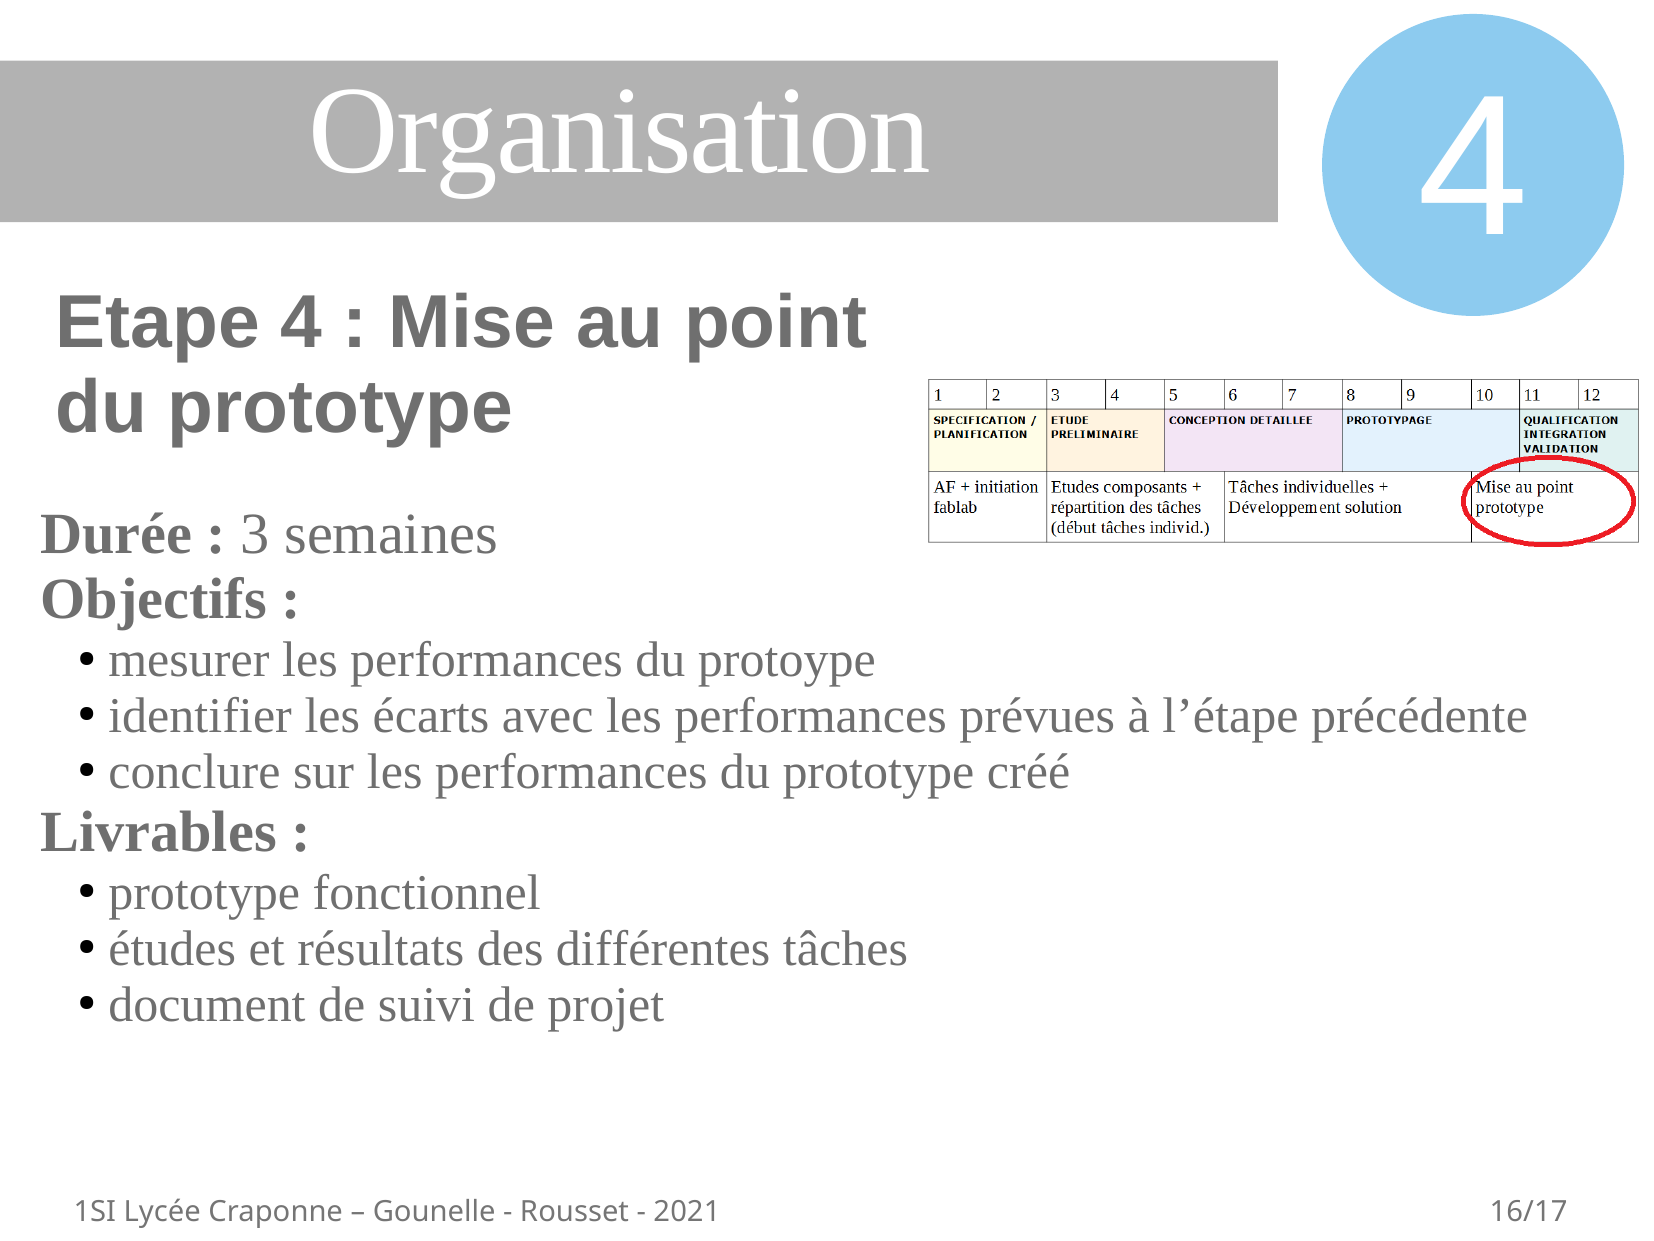

4
Organisation
Etape 4 : Mise au point du prototype
Durée : 3 semaines
Objectifs :
 mesurer les performances du protoype
 identifier les écarts avec les performances prévues à l’étape précédente
 conclure sur les performances du prototype créé
Livrables :
 prototype fonctionnel
 études et résultats des différentes tâches
 document de suivi de projet
16